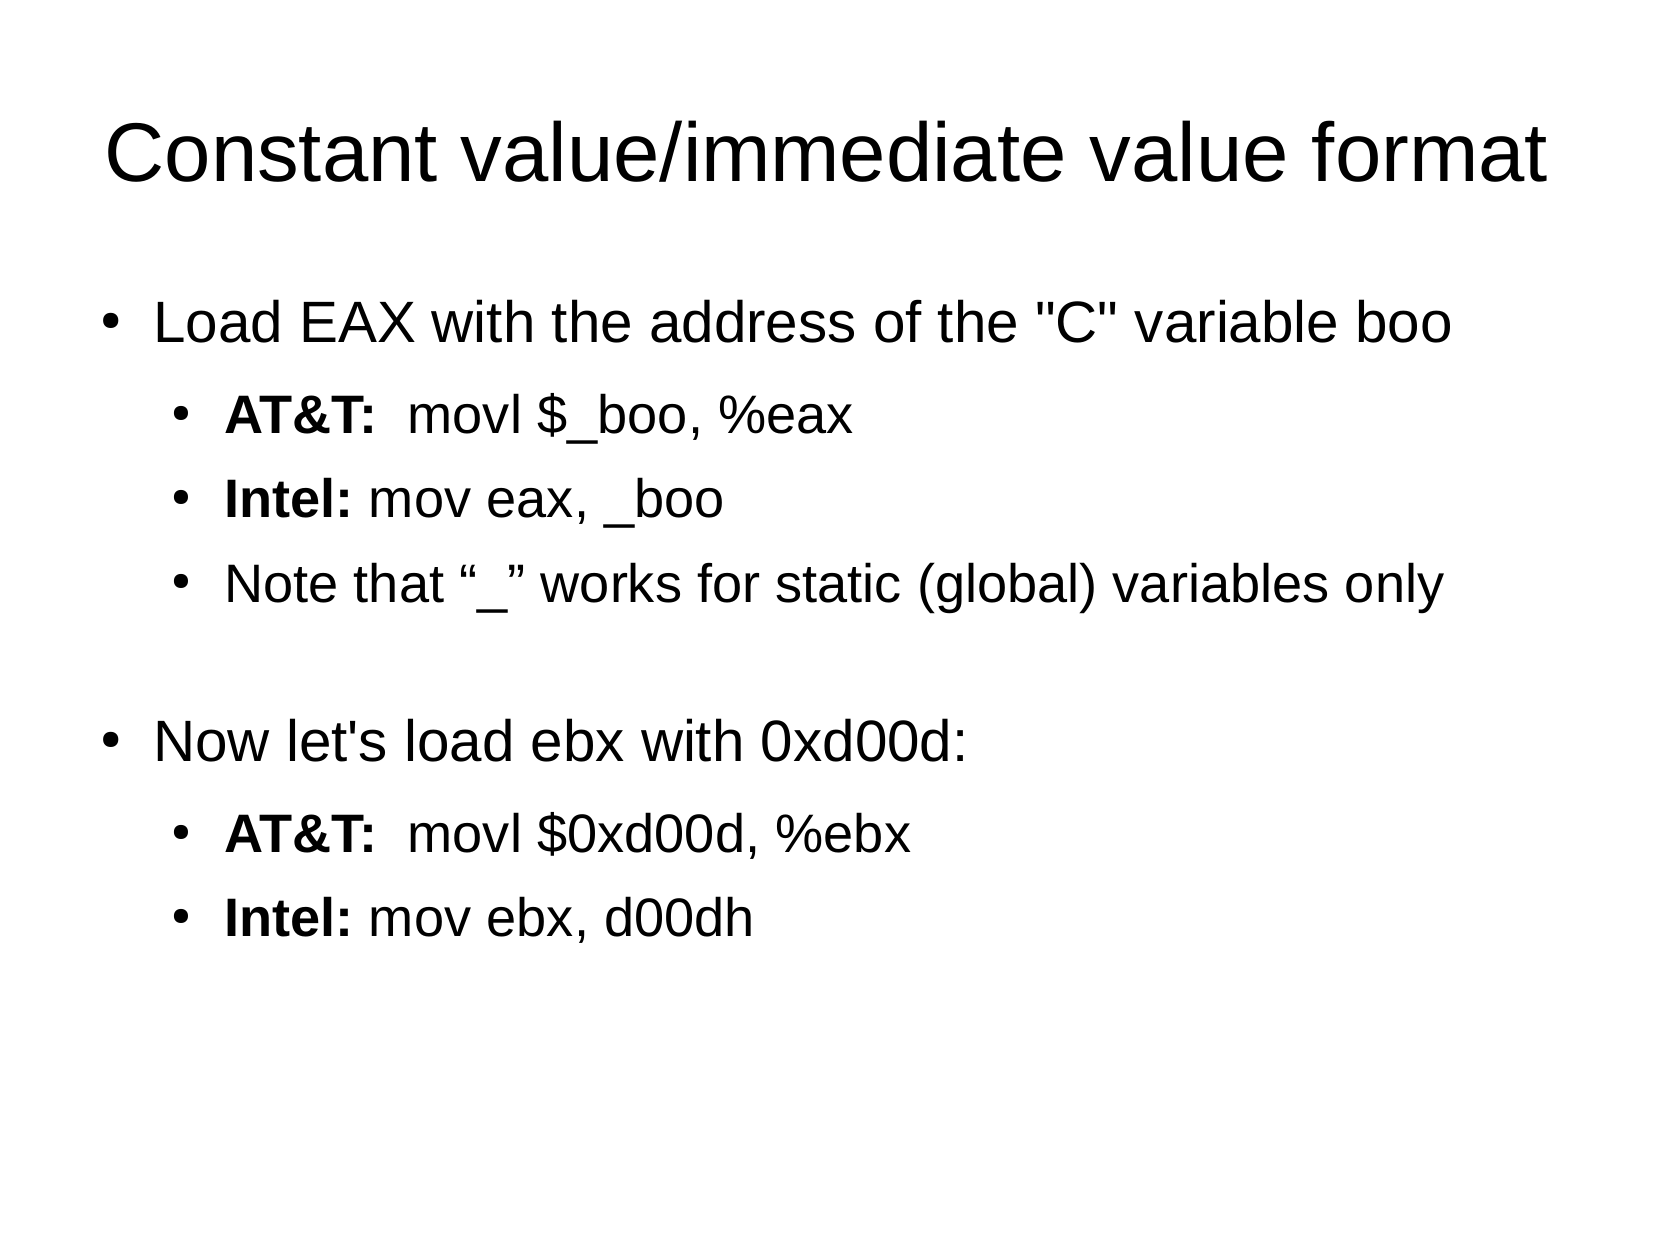

# Constant value/immediate value format
Load EAX with the address of the "C" variable boo
AT&T: movl $_boo, %eax
Intel: mov eax, _boo
Note that “_” works for static (global) variables only
Now let's load ebx with 0xd00d:
AT&T: movl $0xd00d, %ebx
Intel: mov ebx, d00dh